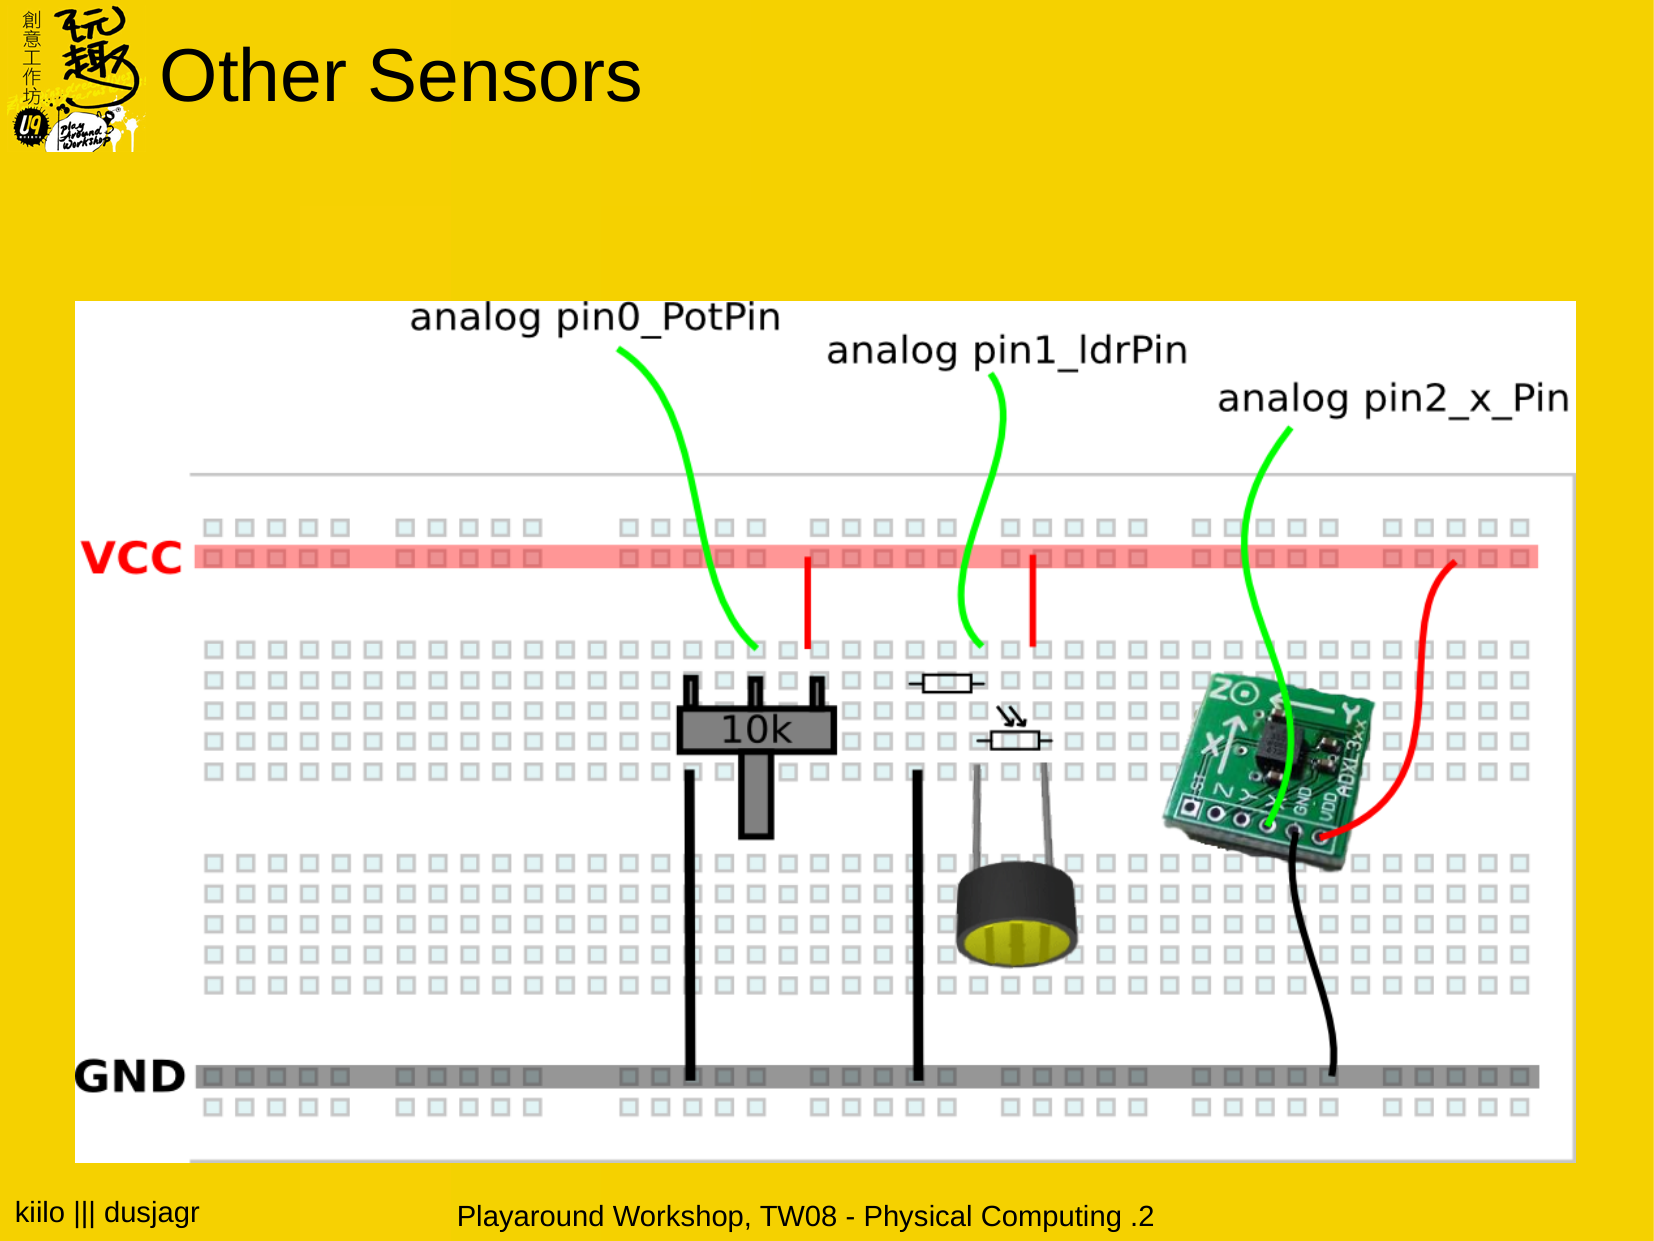

# Other Sensors
Playaround Workshop, TW08 - Physical Computing .2